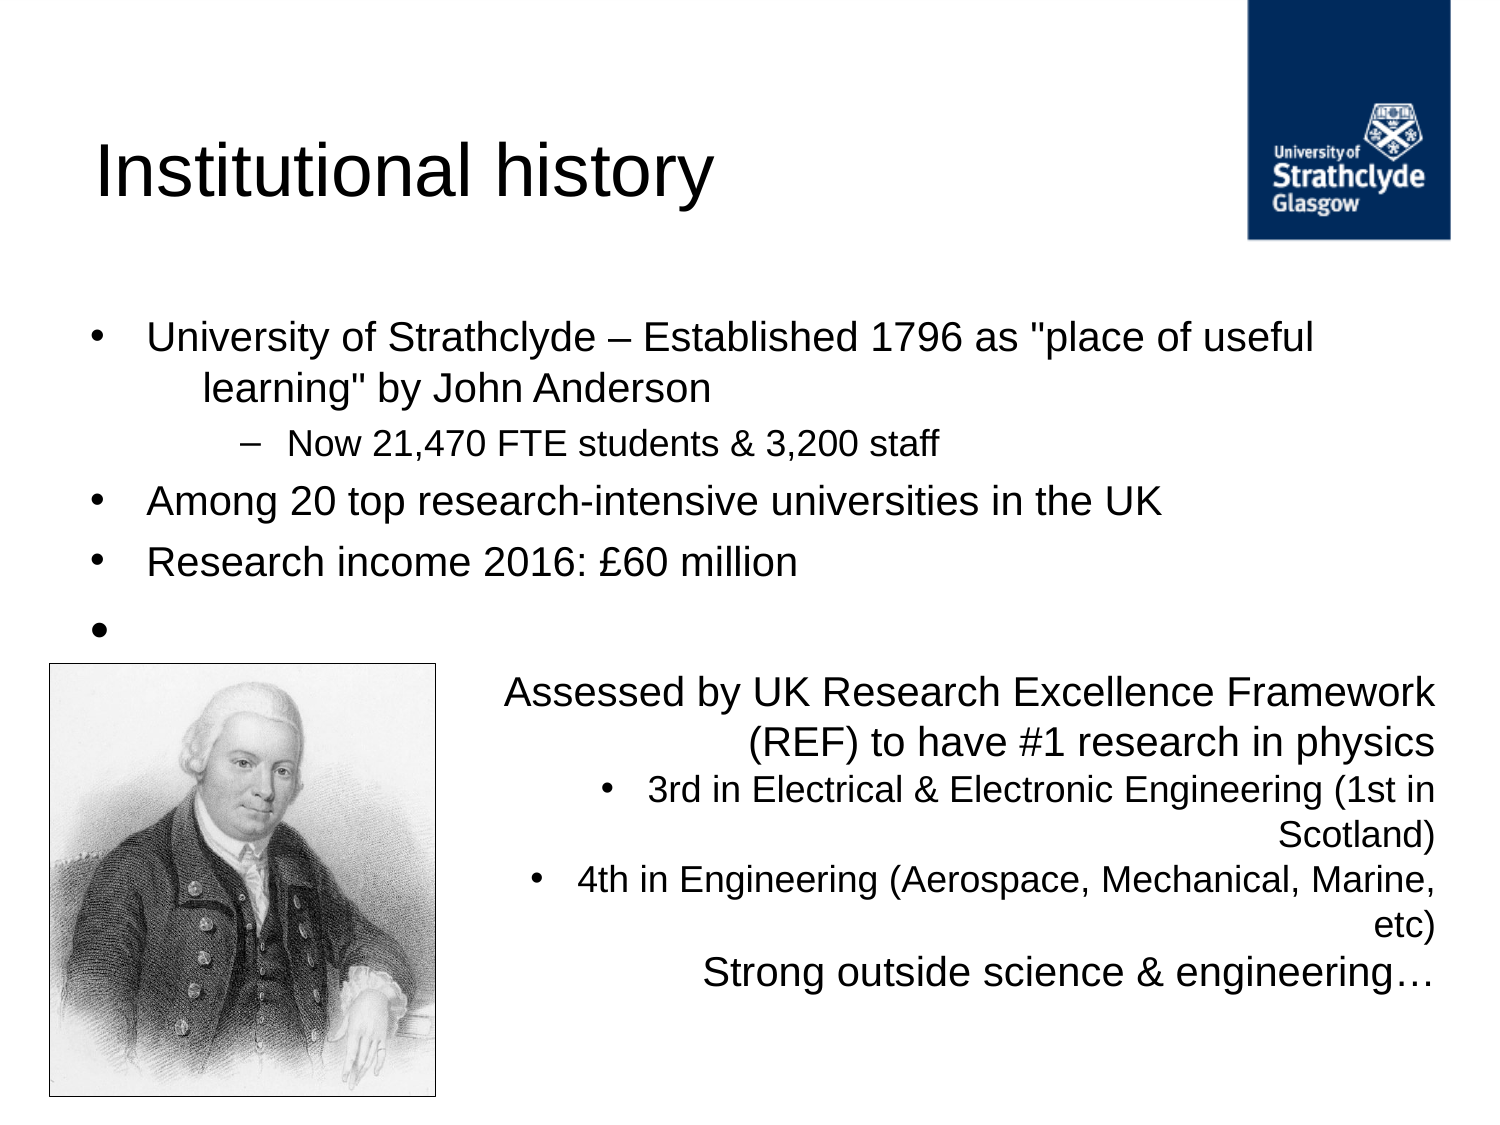

Institutional history
# University of Strathclyde – Established 1796 as "place of useful learning" by John Anderson
Now 21,470 FTE students & 3,200 staff
Among 20 top research-intensive universities in the UK
Research income 2016: £60 million
Assessed by UK Research Excellence Framework (REF) to have #1 research in physics
3rd in Electrical & Electronic Engineering (1st in Scotland)
4th in Engineering (Aerospace, Mechanical, Marine, etc)
Strong outside science & engineering…